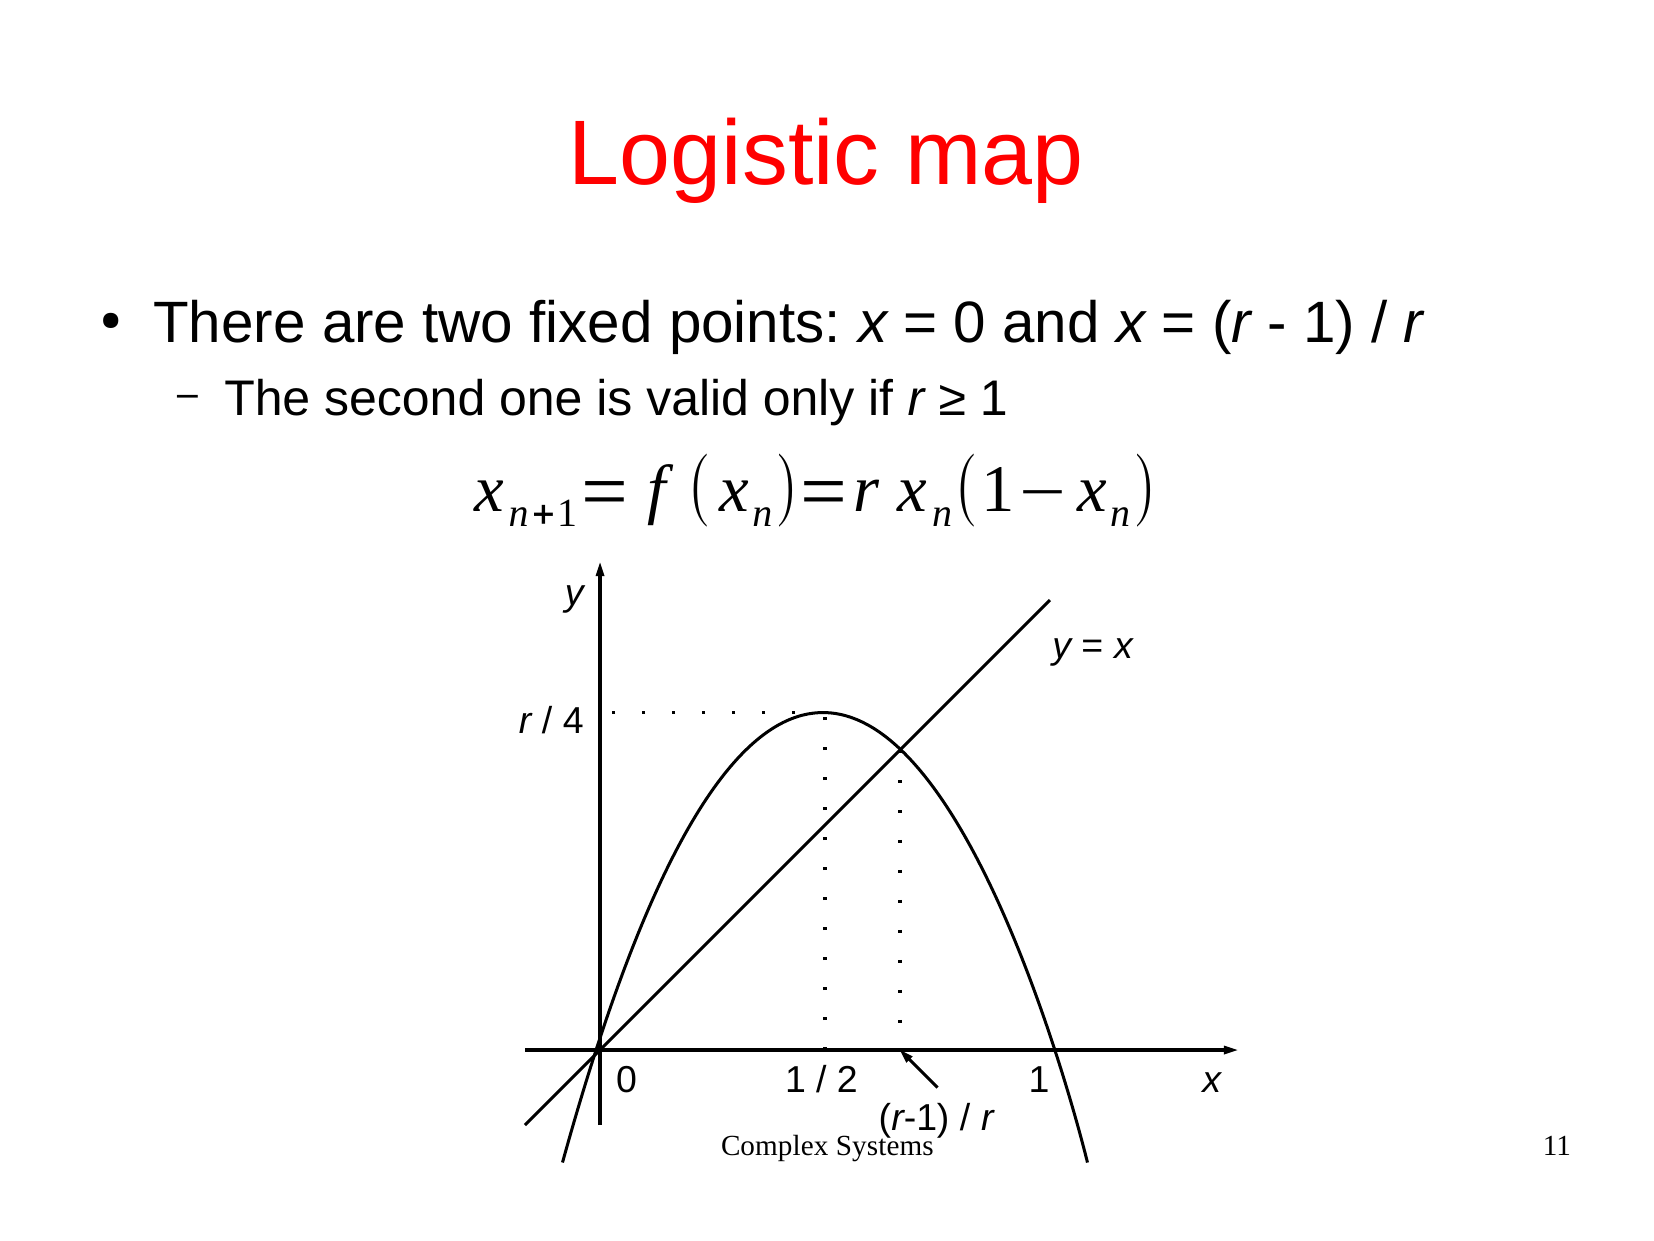

# Logistic map
There are two fixed points: x = 0 and x = (r - 1) / r
The second one is valid only if r ≥ 1
y
y = x
r / 4
0
1 / 2
1
x
(r-1) / r
Complex Systems
11